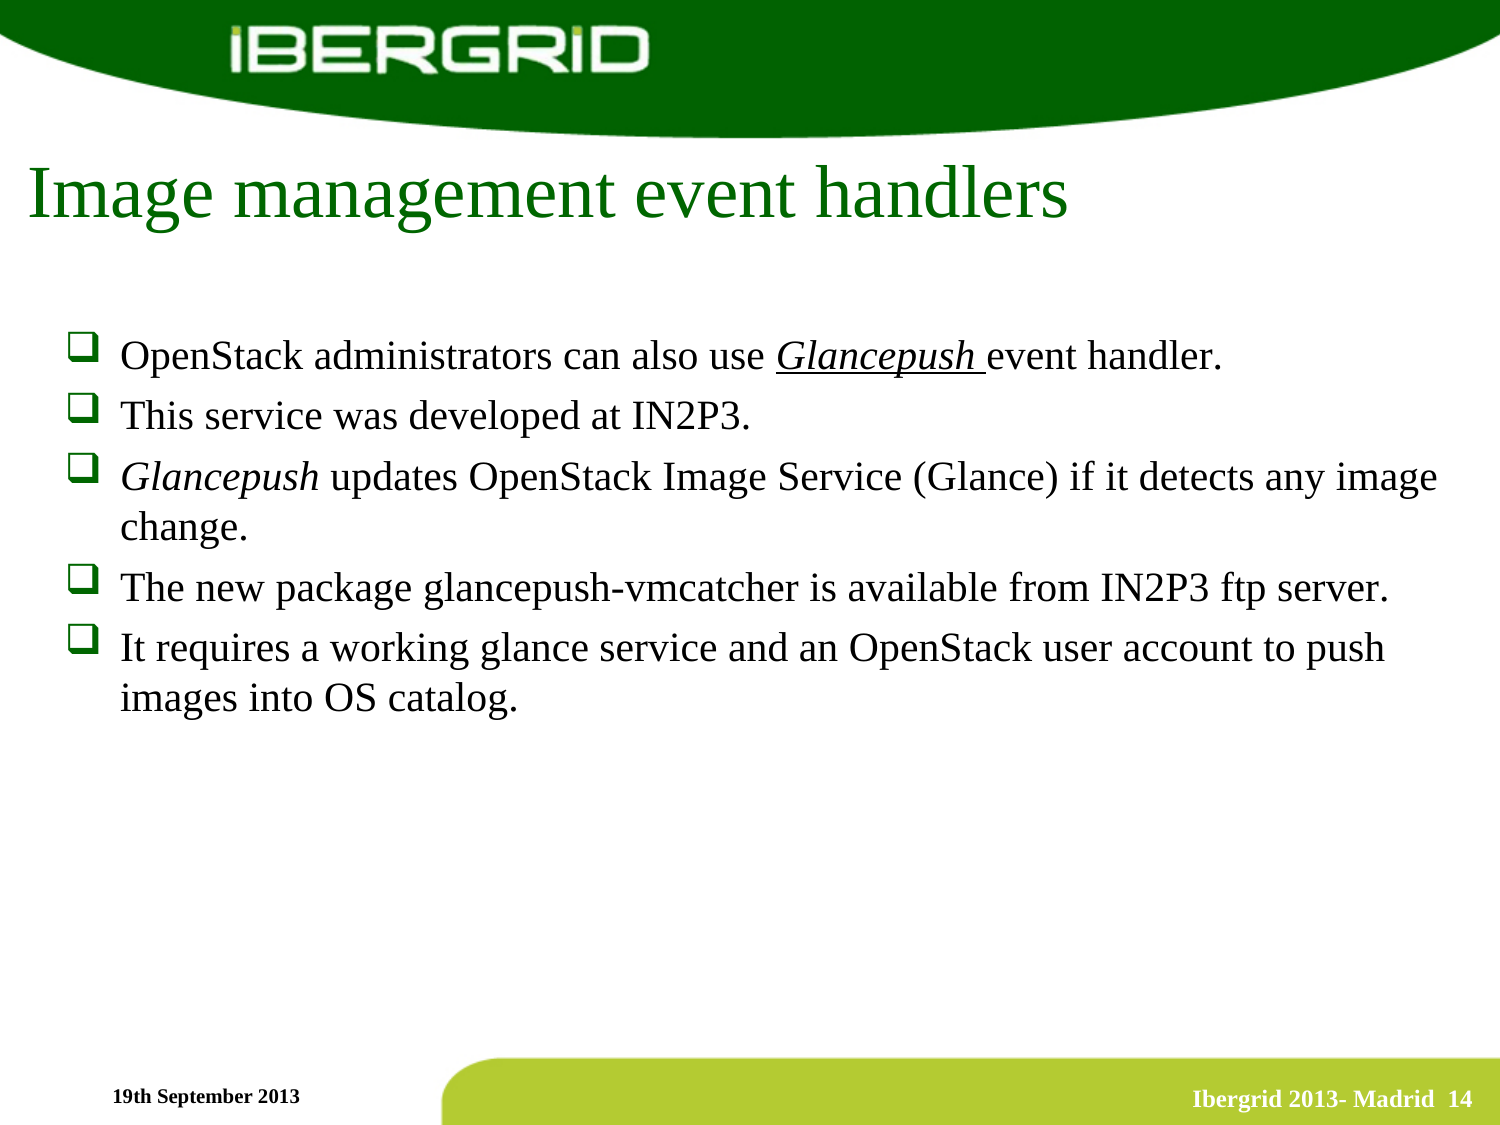

Image management event handlers
OpenStack administrators can also use Glancepush event handler.
This service was developed at IN2P3.
Glancepush updates OpenStack Image Service (Glance) if it detects any image change.
The new package glancepush-vmcatcher is available from IN2P3 ftp server.
It requires a working glance service and an OpenStack user account to push images into OS catalog.
19th September 2013
Ibergrid 2013- Madrid